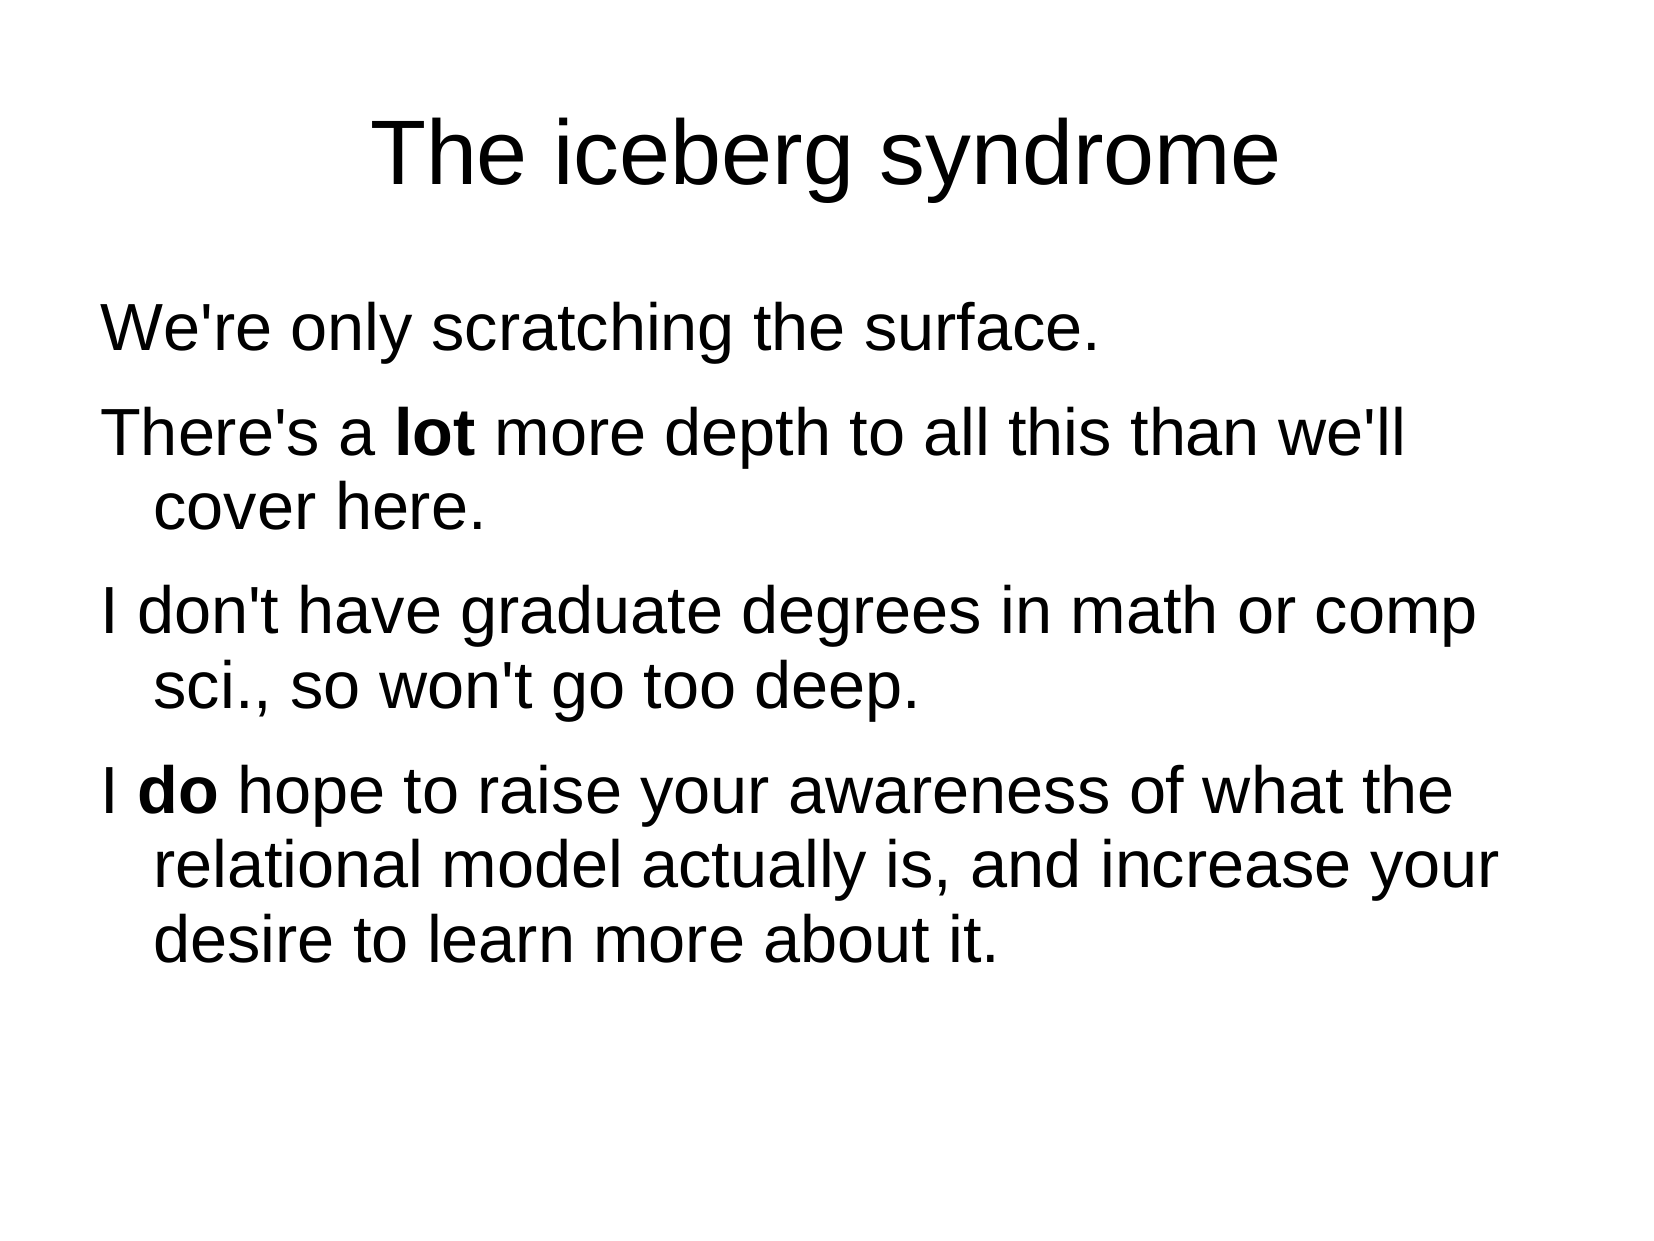

# The iceberg syndrome
We're only scratching the surface.
There's a lot more depth to all this than we'll cover here.
I don't have graduate degrees in math or comp sci., so won't go too deep.
I do hope to raise your awareness of what the relational model actually is, and increase your desire to learn more about it.